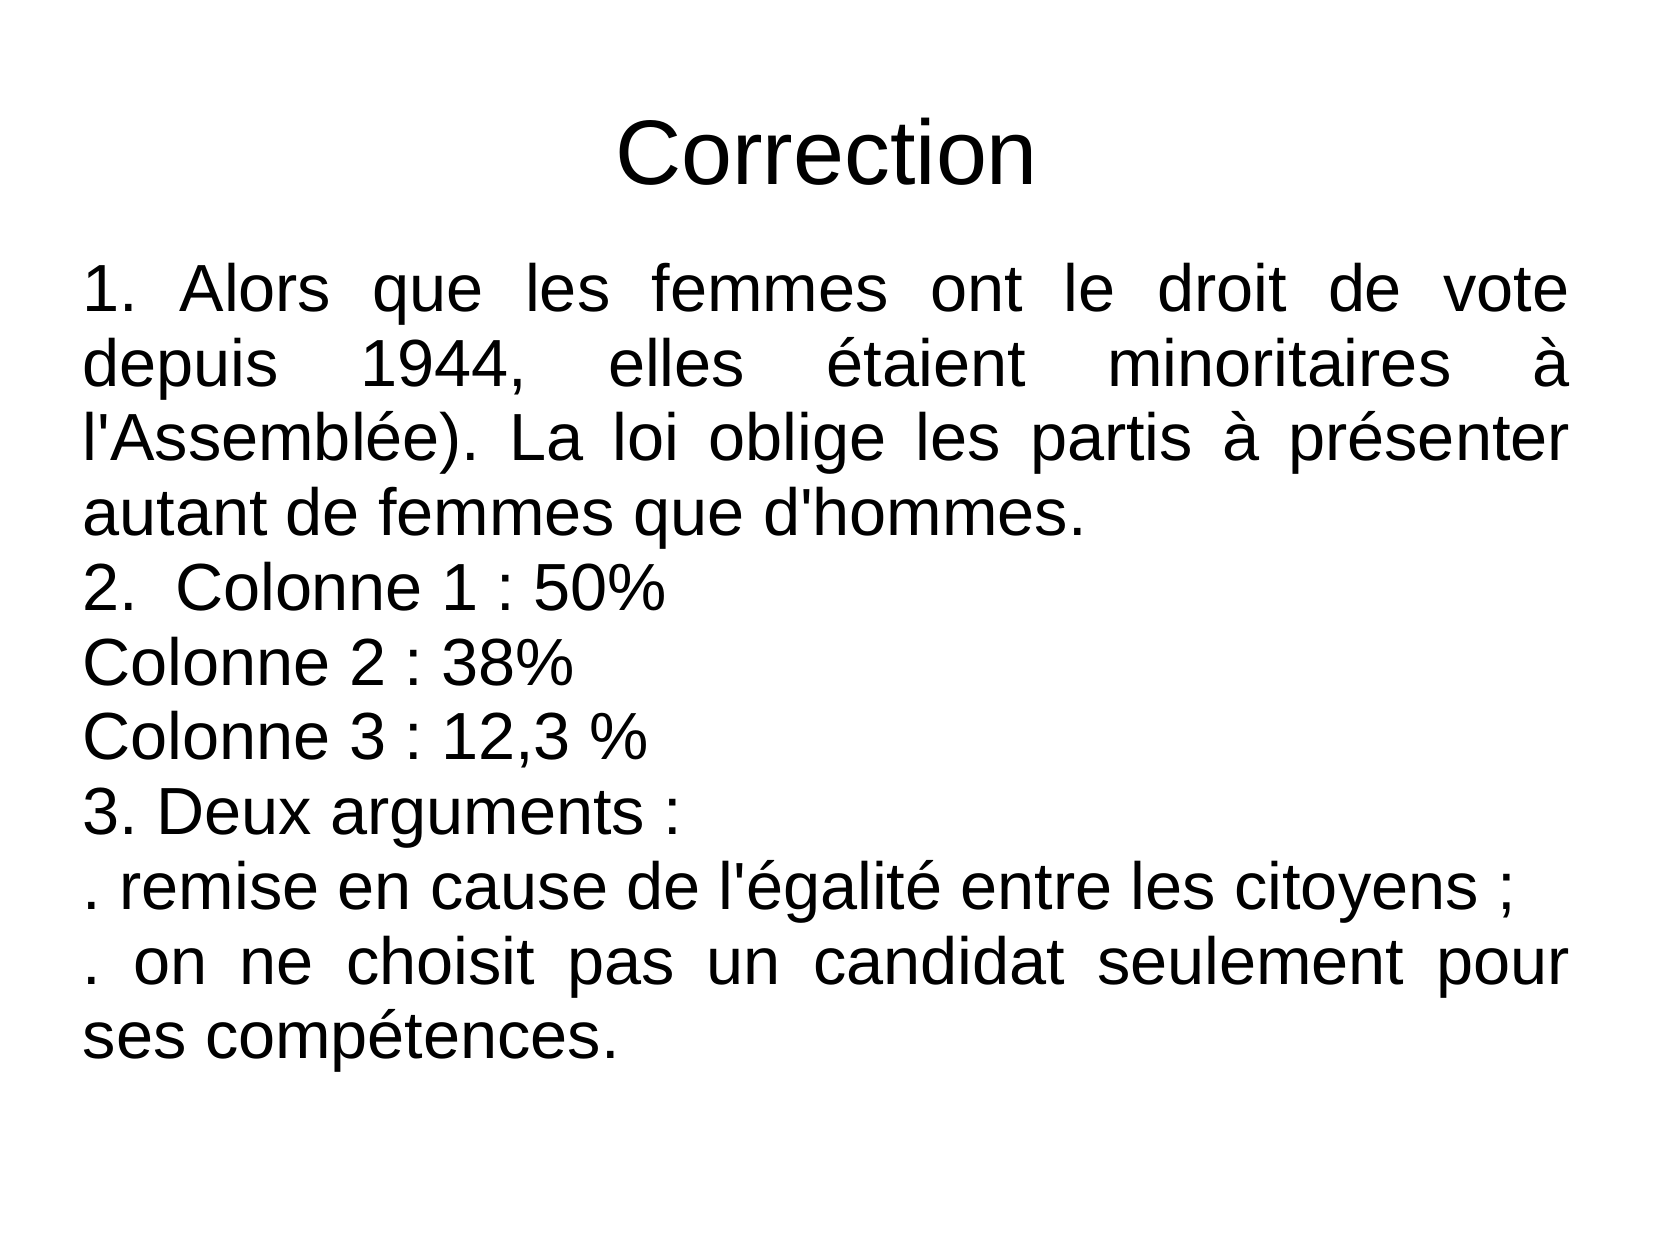

# Correction
1. Alors que les femmes ont le droit de vote depuis 1944, elles étaient minoritaires à l'Assemblée). La loi oblige les partis à présenter autant de femmes que d'hommes.
2. Colonne 1 : 50%
Colonne 2 : 38%
Colonne 3 : 12,3 %
3. Deux arguments :
. remise en cause de l'égalité entre les citoyens ;
. on ne choisit pas un candidat seulement pour ses compétences.